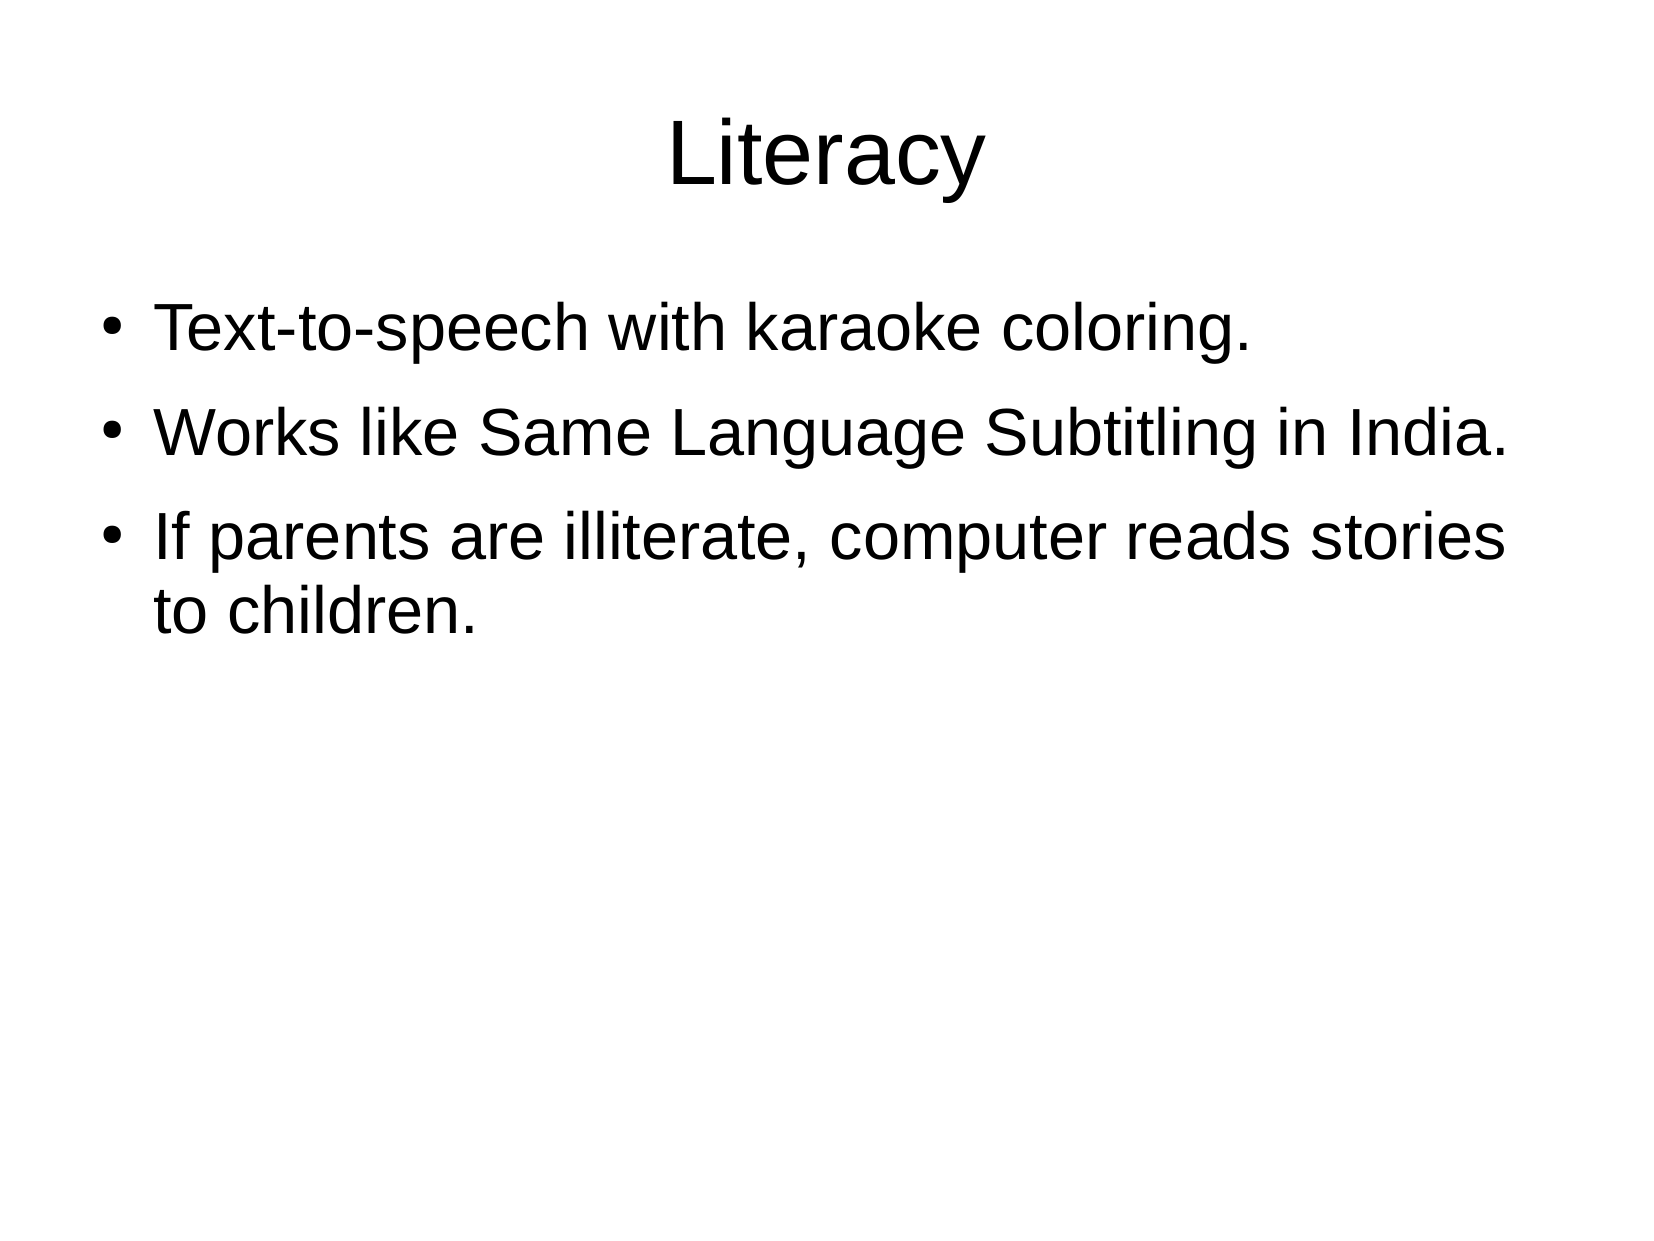

# Literacy
Text-to-speech with karaoke coloring.
Works like Same Language Subtitling in India.
If parents are illiterate, computer reads stories to children.